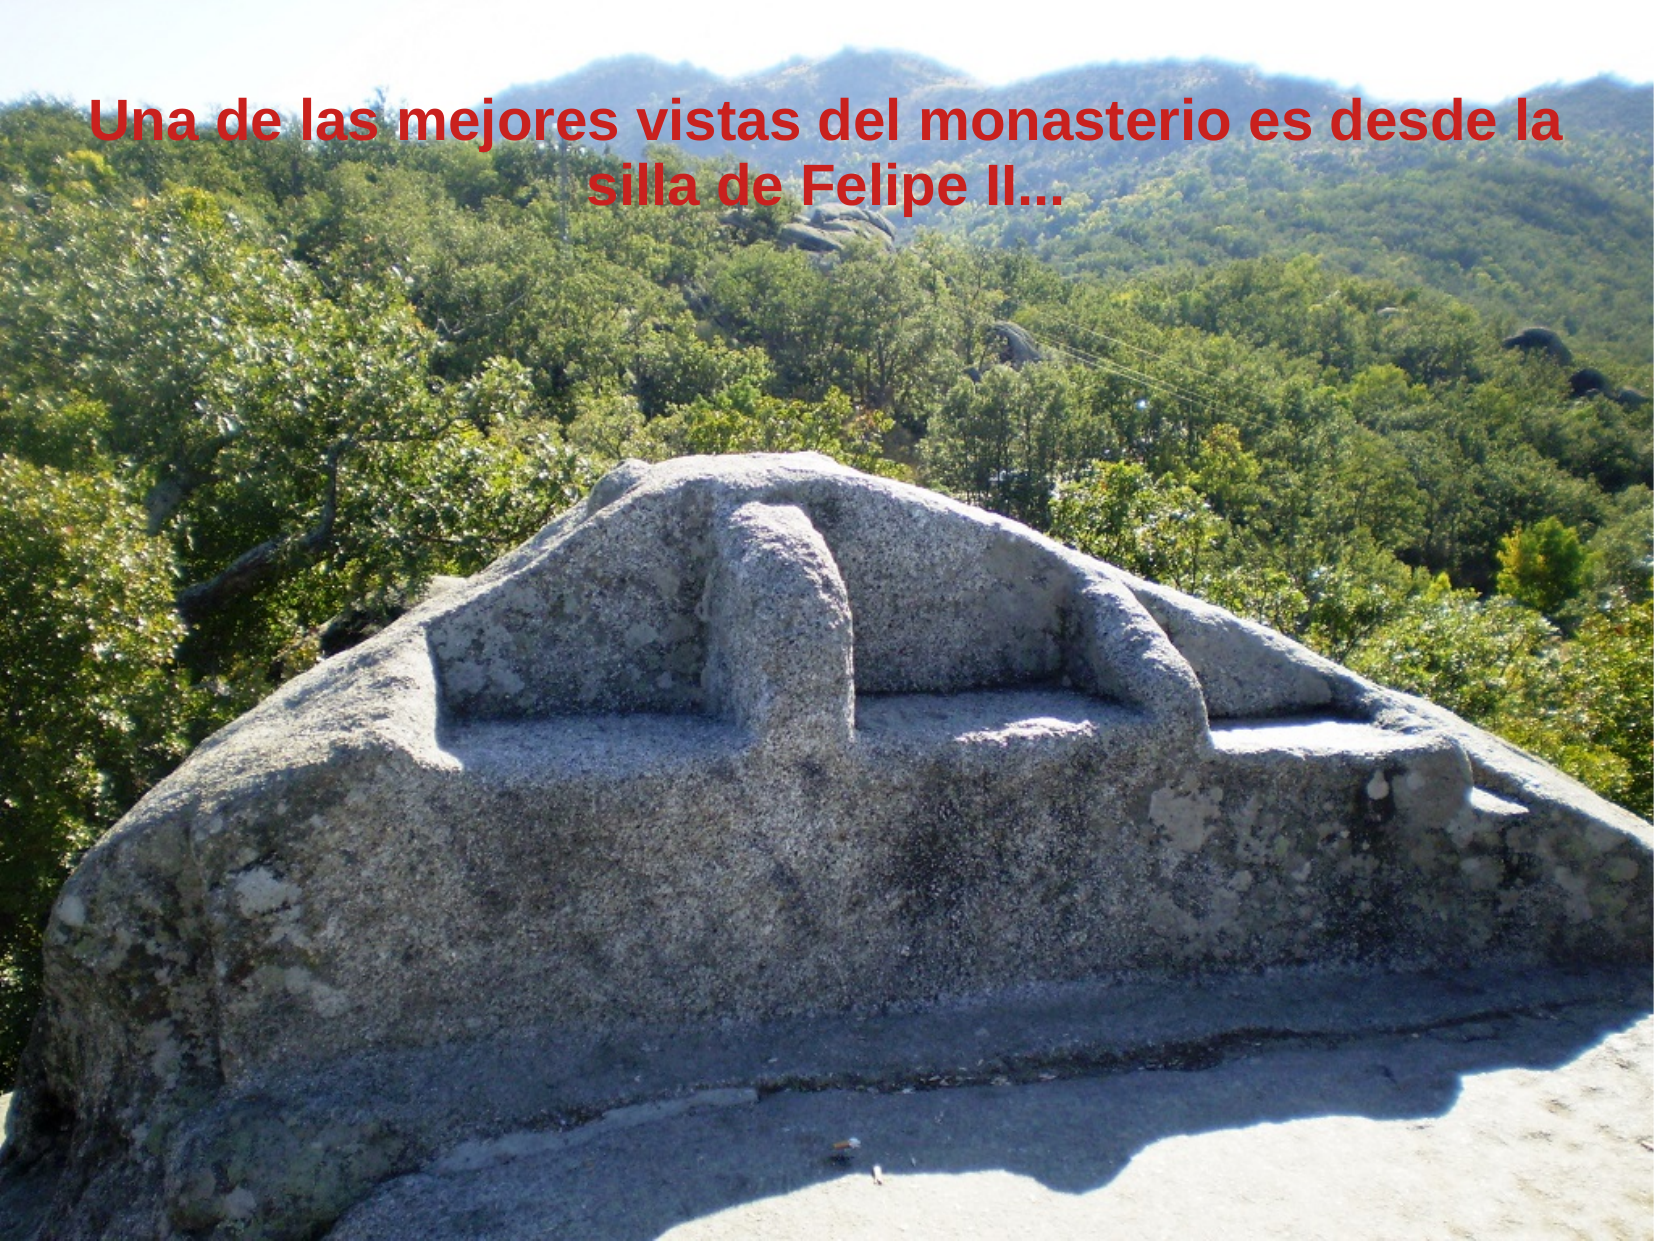

# Una de las mejores vistas del monasterio es desde la silla de Felipe II...